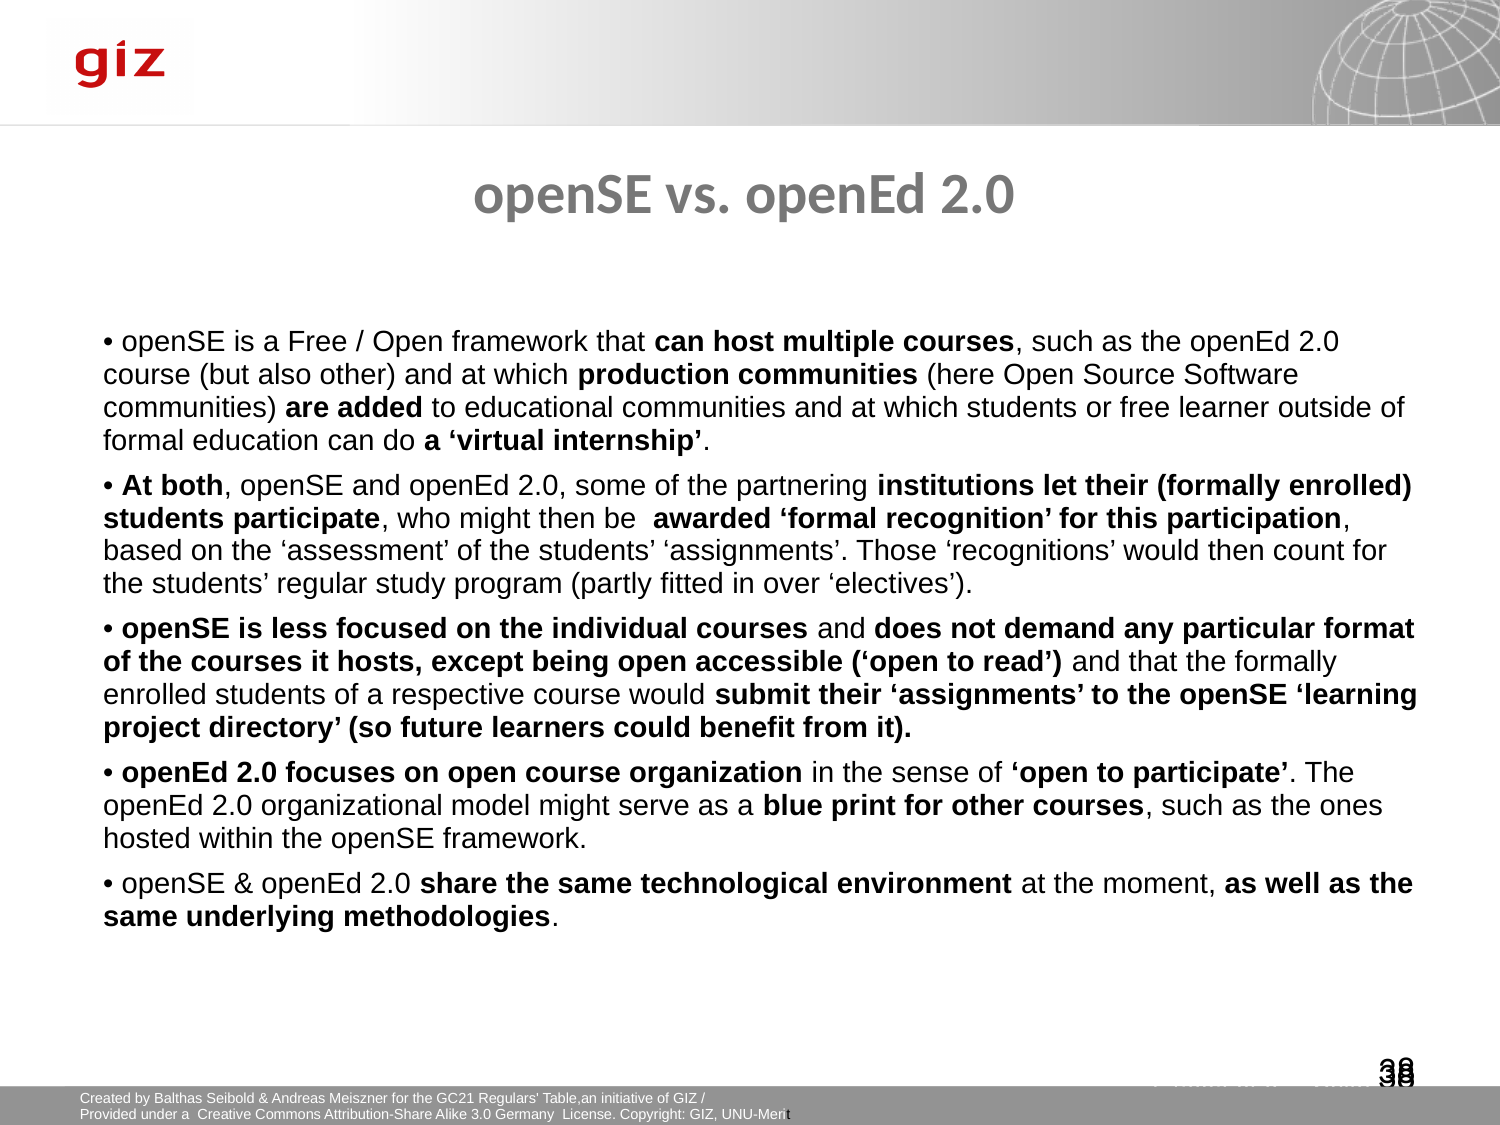

openSE vs. openEd 2.0
• openSE is a Free / Open framework that can host multiple courses, such as the openEd 2.0 course (but also other) and at which production communities (here Open Source Software communities) are added to educational communities and at which students or free learner outside of formal education can do a ‘virtual internship’.
• At both, openSE and openEd 2.0, some of the partnering institutions let their (formally enrolled) students participate, who might then be awarded ‘formal recognition’ for this participation, based on the ‘assessment’ of the students’ ‘assignments’. Those ‘recognitions’ would then count for the students’ regular study program (partly fitted in over ‘electives’).
• openSE is less focused on the individual courses and does not demand any particular format of the courses it hosts, except being open accessible (‘open to read’) and that the formally enrolled students of a respective course would submit their ‘assignments’ to the openSE ‘learning project directory’ (so future learners could benefit from it).
• openEd 2.0 focuses on open course organization in the sense of ‘open to participate’. The openEd 2.0 organizational model might serve as a blue print for other courses, such as the ones hosted within the openSE framework.
• openSE & openEd 2.0 share the same technological environment at the moment, as well as the same underlying methodologies.